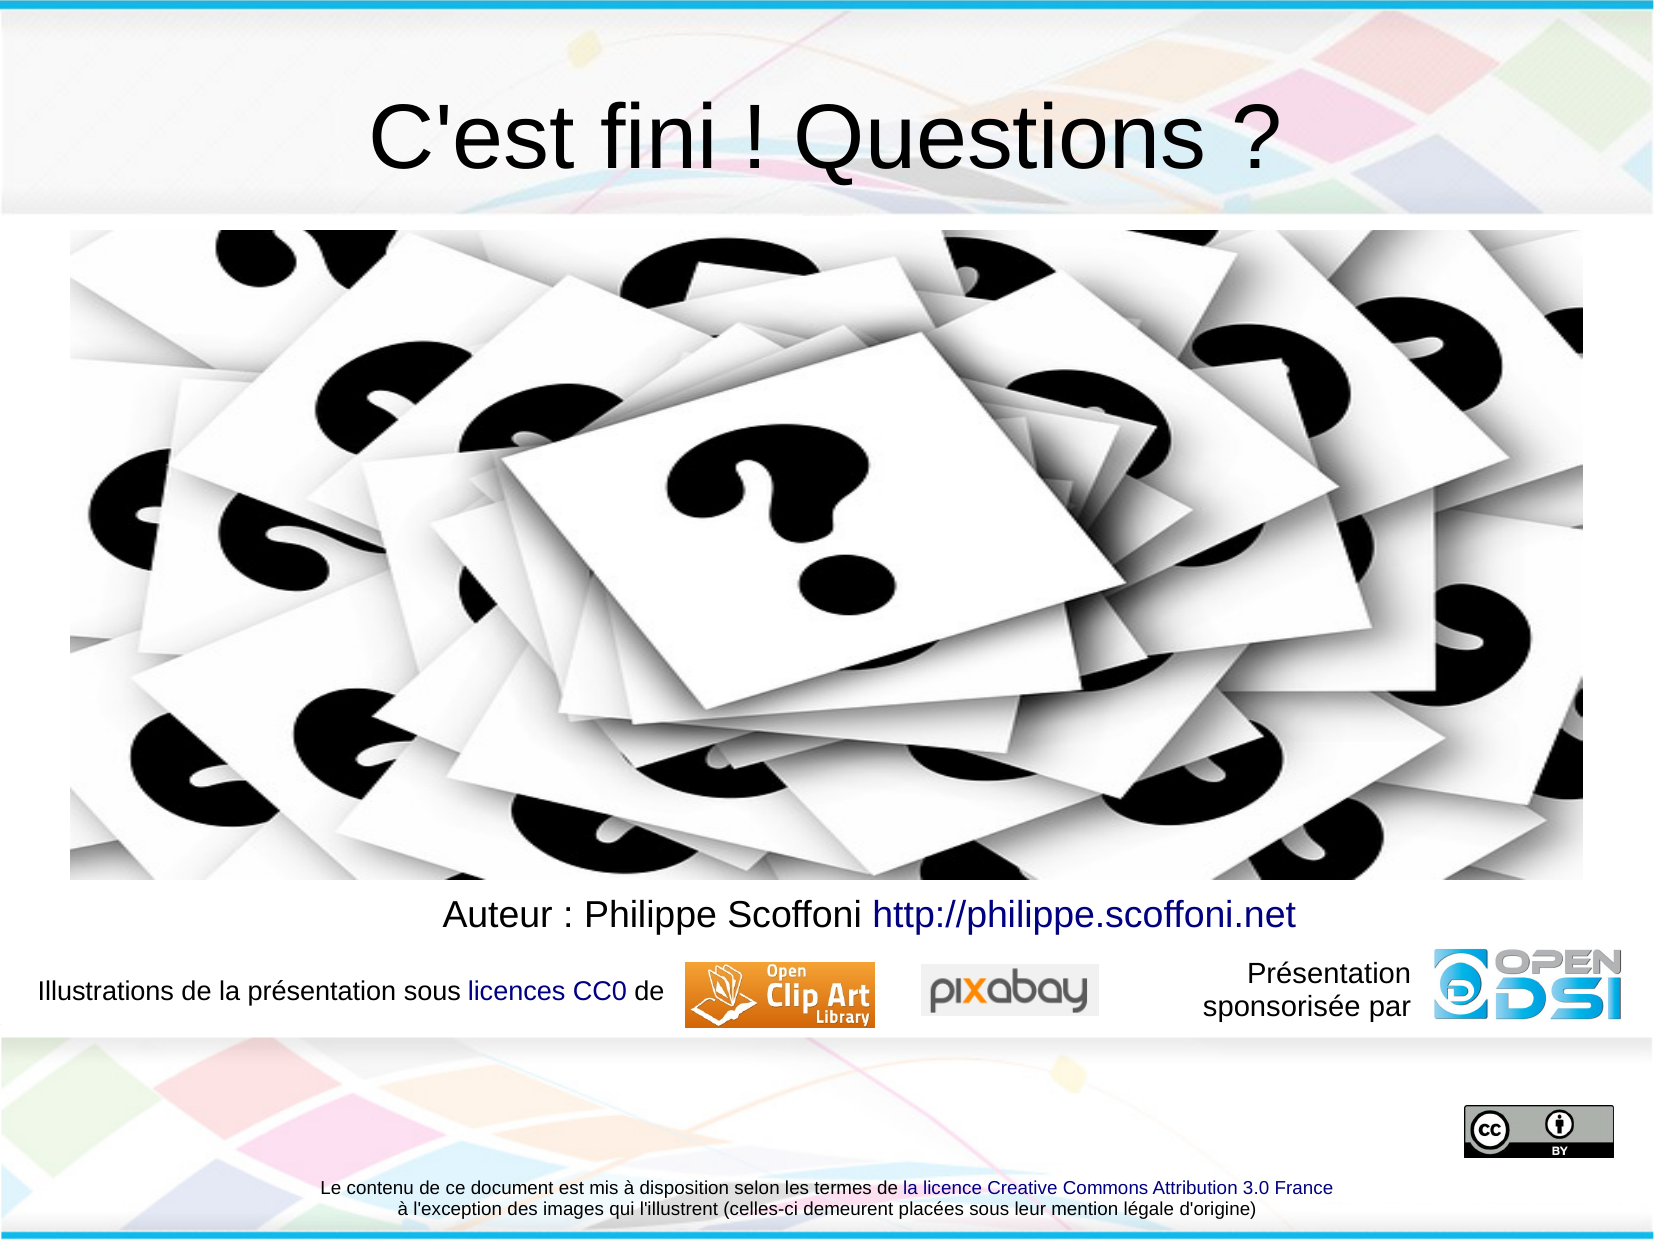

# C'est fini ! Questions ?
Auteur : Philippe Scoffoni http://philippe.scoffoni.net
Présentation sponsorisée par
Illustrations de la présentation sous licences CC0 de